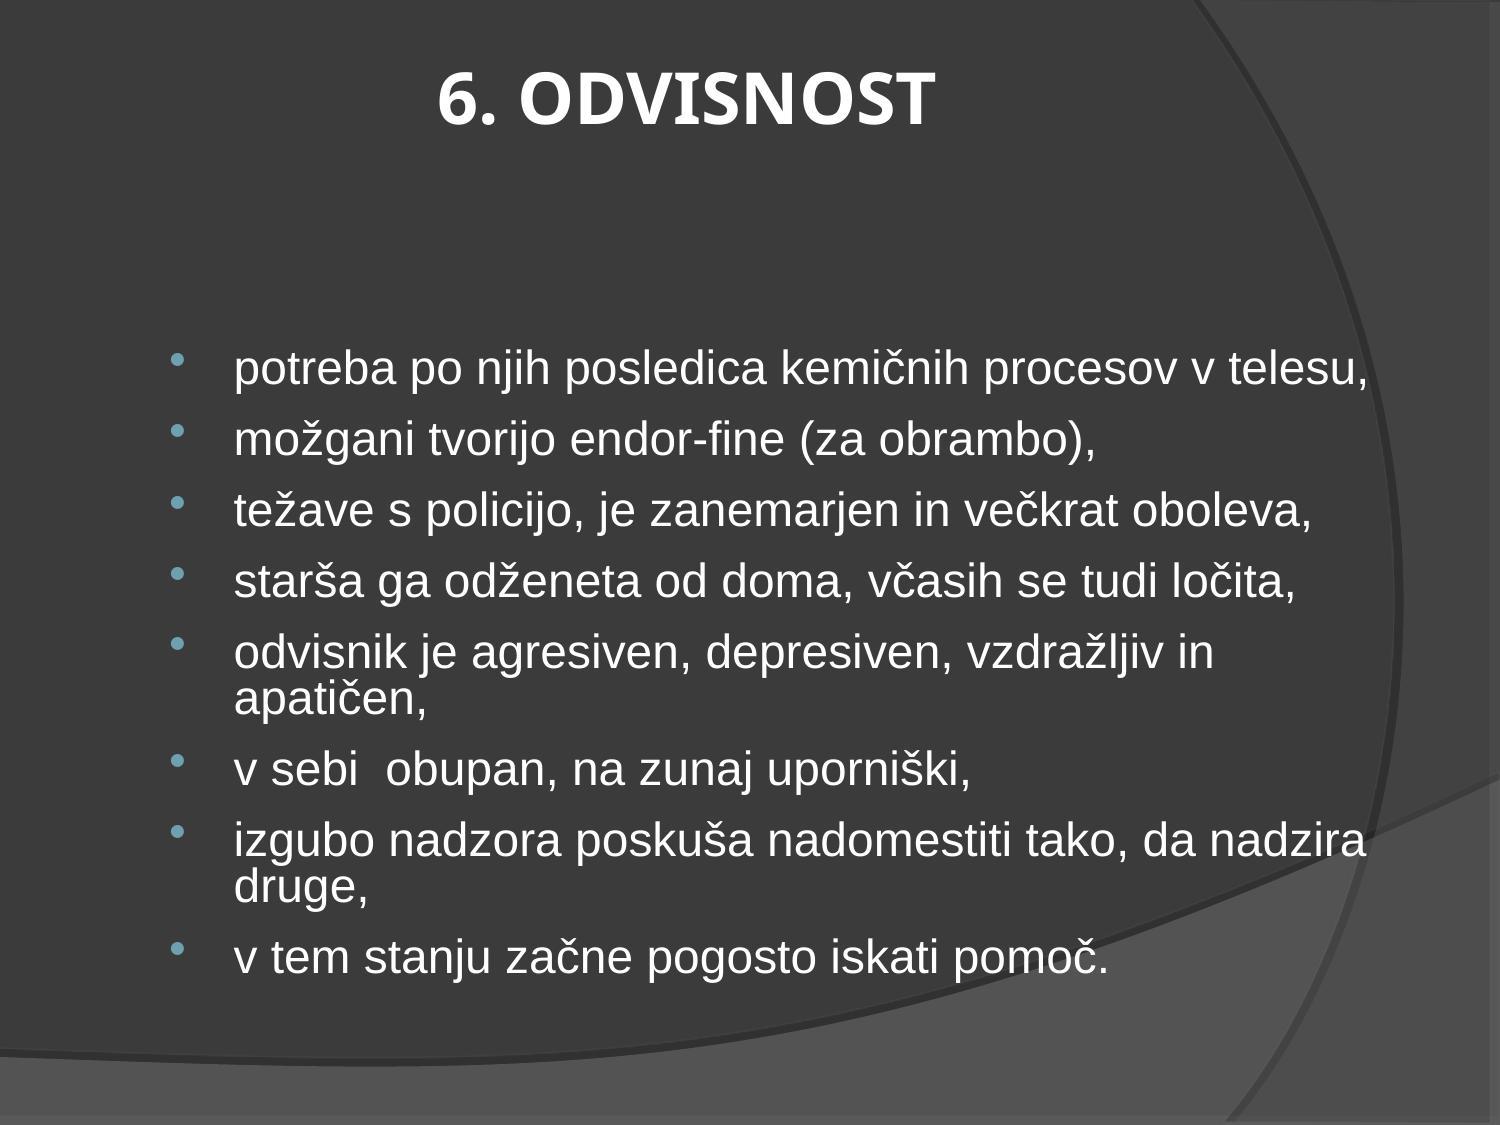

# 6. ODVISNOST
potreba po njih posledica kemičnih procesov v telesu,
možgani tvorijo endor-fine (za obrambo),
težave s policijo, je zanemarjen in večkrat oboleva,
starša ga odženeta od doma, včasih se tudi ločita,
odvisnik je agresiven, depresiven, vzdražljiv in apatičen,
v sebi obupan, na zunaj uporniški,
izgubo nadzora poskuša nadomestiti tako, da nadzira druge,
v tem stanju začne pogosto iskati pomoč.